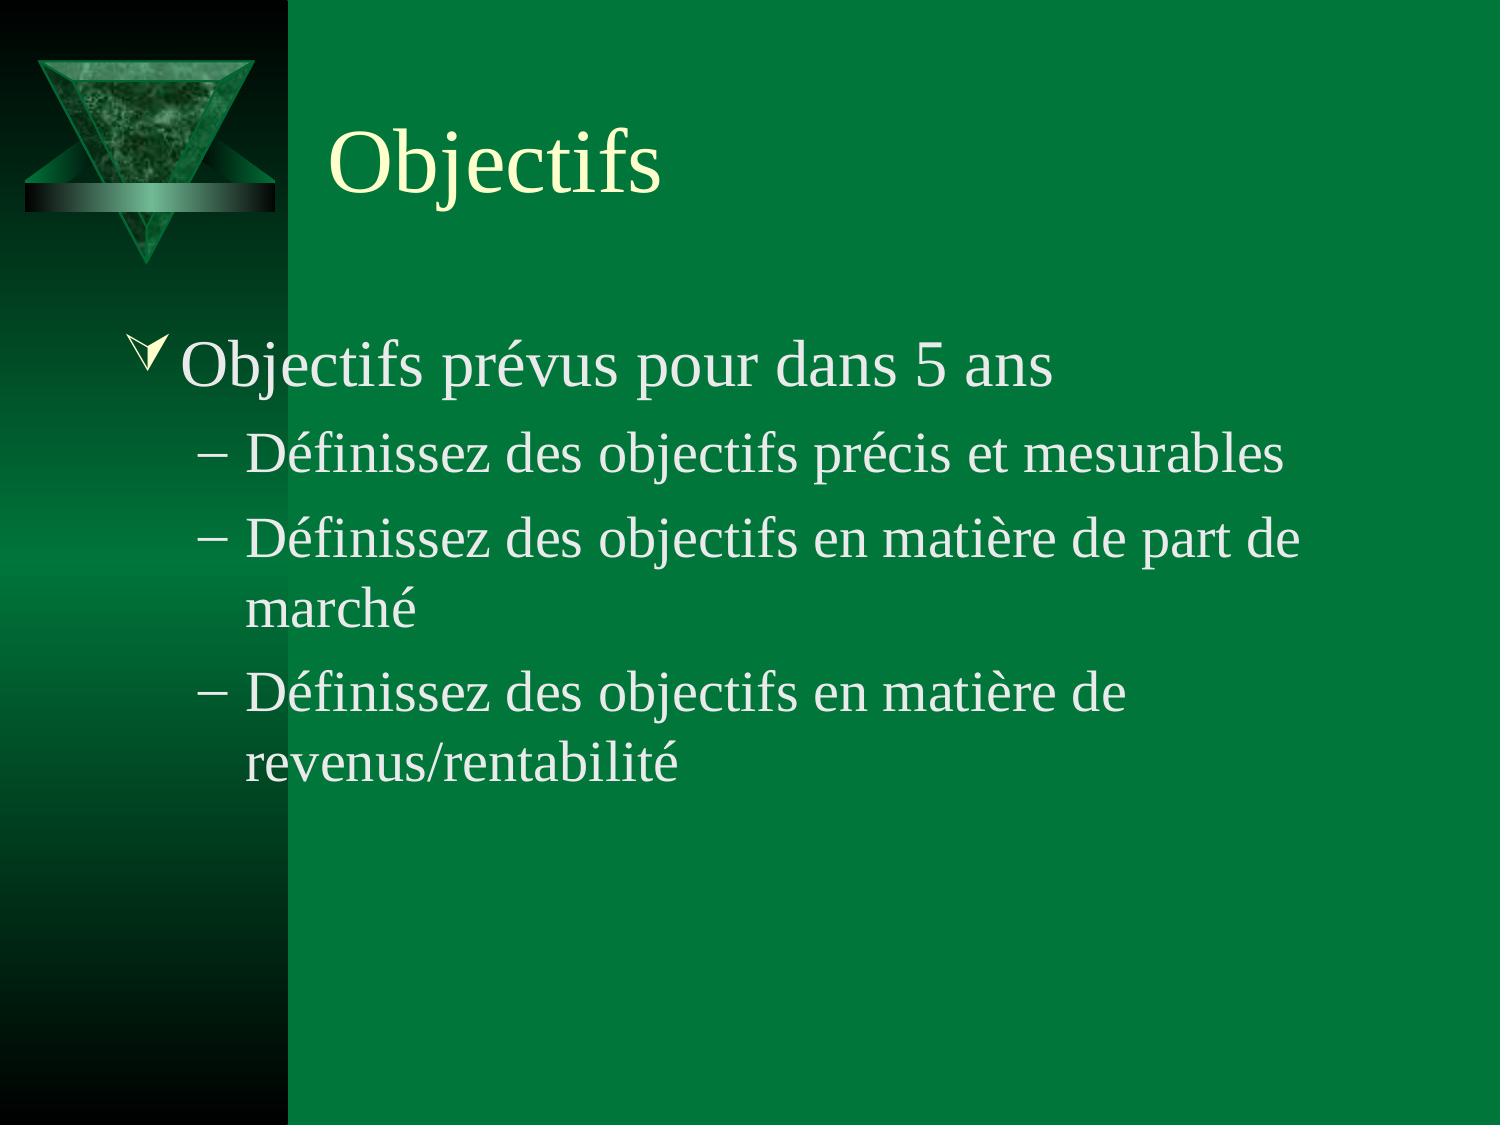

# Objectifs
Objectifs prévus pour dans 5 ans
Définissez des objectifs précis et mesurables
Définissez des objectifs en matière de part de marché
Définissez des objectifs en matière de revenus/rentabilité